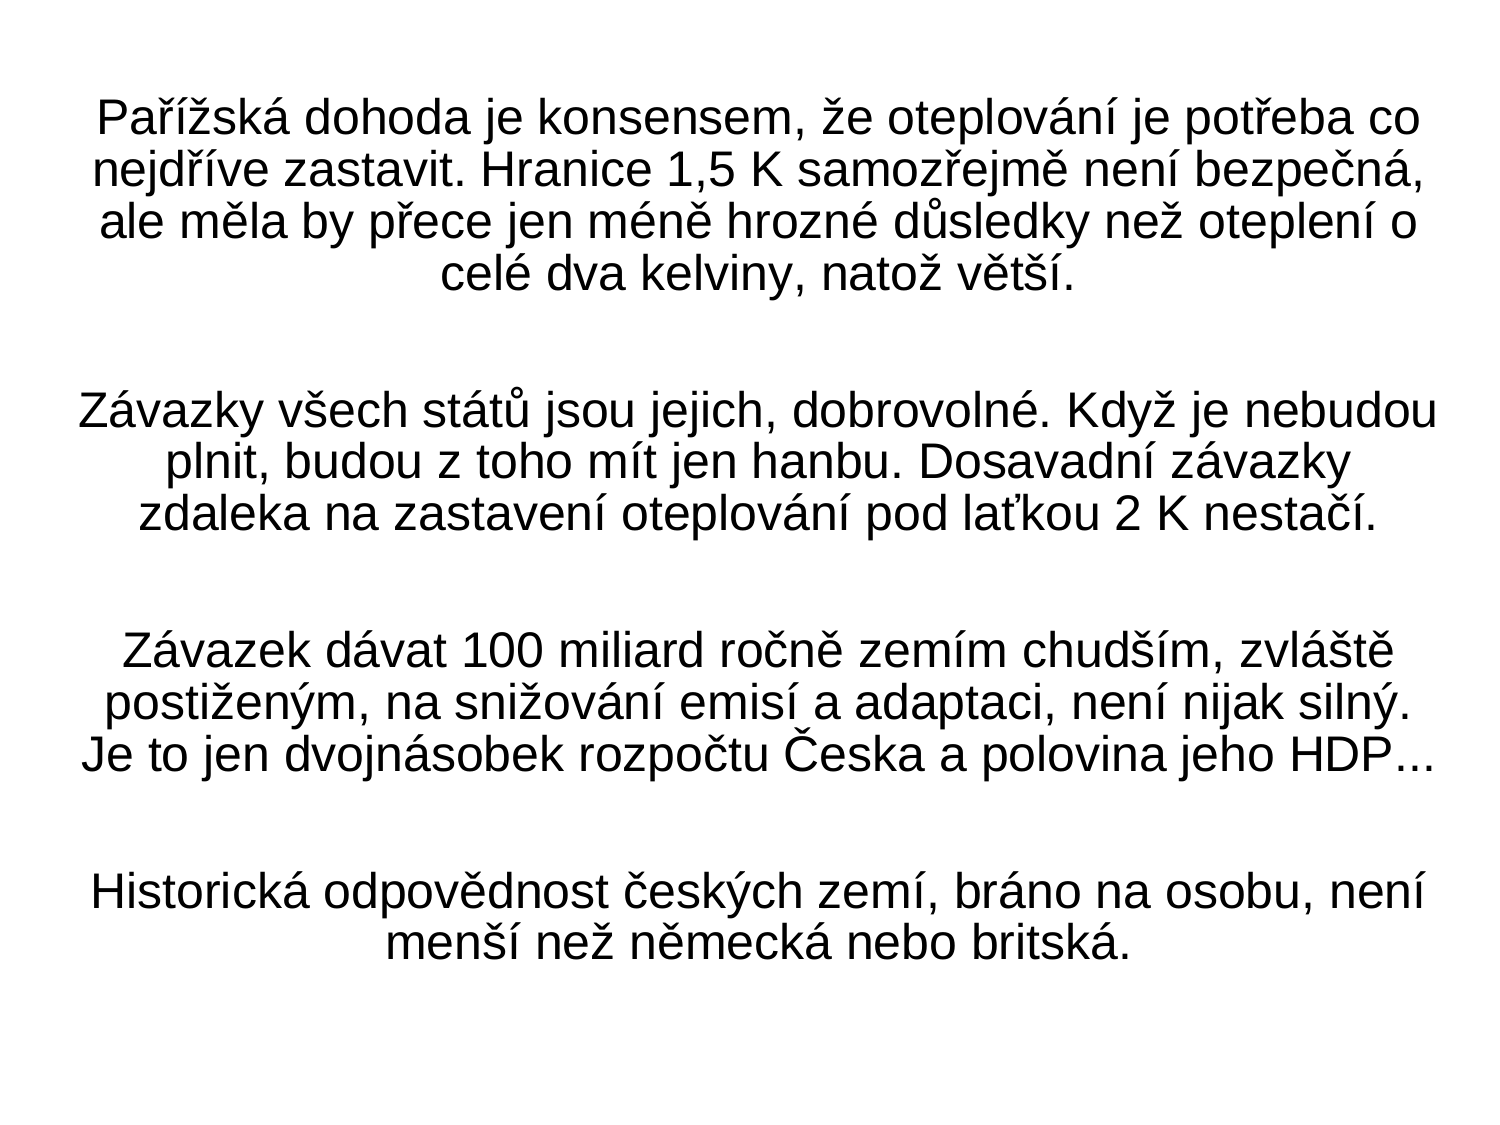

# Pařížská dohoda je konsensem, že oteplování je potřeba co nejdříve zastavit. Hranice 1,5 K samozřejmě není bezpečná, ale měla by přece jen méně hrozné důsledky než oteplení o celé dva kelviny, natož větší.
Závazky všech států jsou jejich, dobrovolné. Když je nebudou plnit, budou z toho mít jen hanbu. Dosavadní závazky zdaleka na zastavení oteplování pod laťkou 2 K nestačí.
Závazek dávat 100 miliard ročně zemím chudším, zvláště postiženým, na snižování emisí a adaptaci, není nijak silný. Je to jen dvojnásobek rozpočtu Česka a polovina jeho HDP...
Historická odpovědnost českých zemí, bráno na osobu, není menší než německá nebo britská.